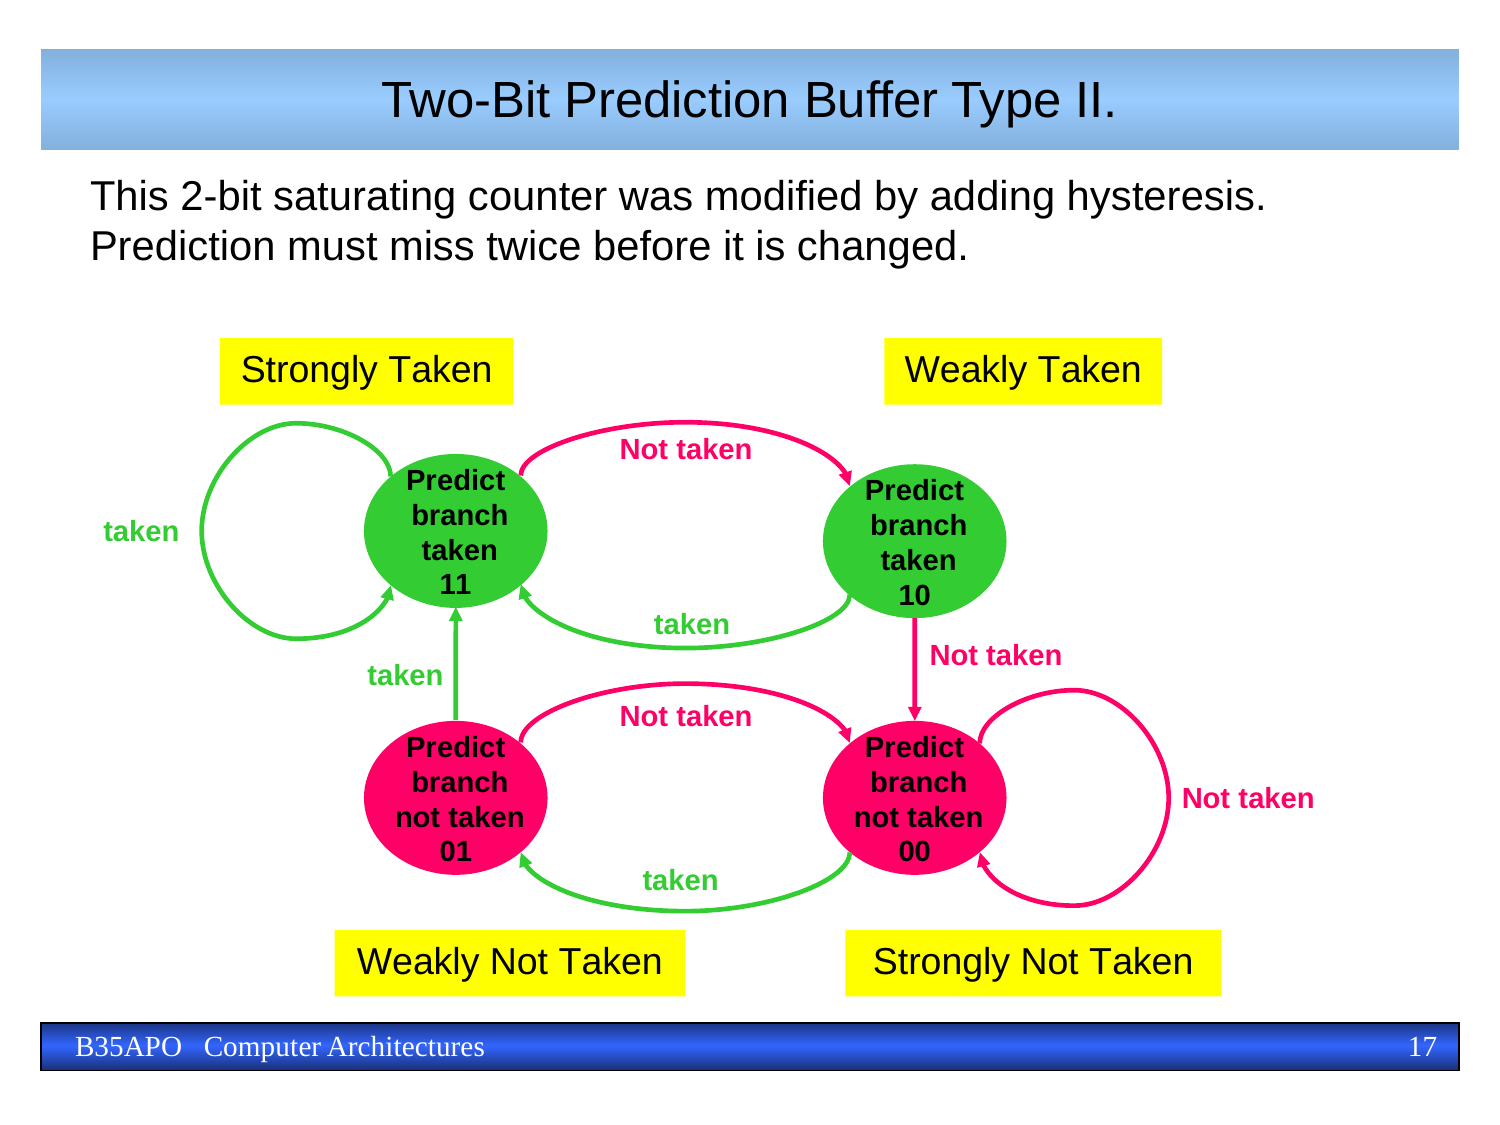

# Two-Bit Prediction Buffer Type II.
This 2-bit saturating counter was modified by adding hysteresis. Prediction must miss twice before it is changed.
Strongly Taken
Weakly Taken
Not taken
Predict
 branch
 taken
11
Predict
 branch
 taken
10
taken
taken
Not taken
taken
Not taken
Predict
 branch
 not taken
01
Predict
 branch
 not taken
00
Not taken
taken
Weakly Not Taken
Strongly Not Taken
B35APO Computer Architectures
17